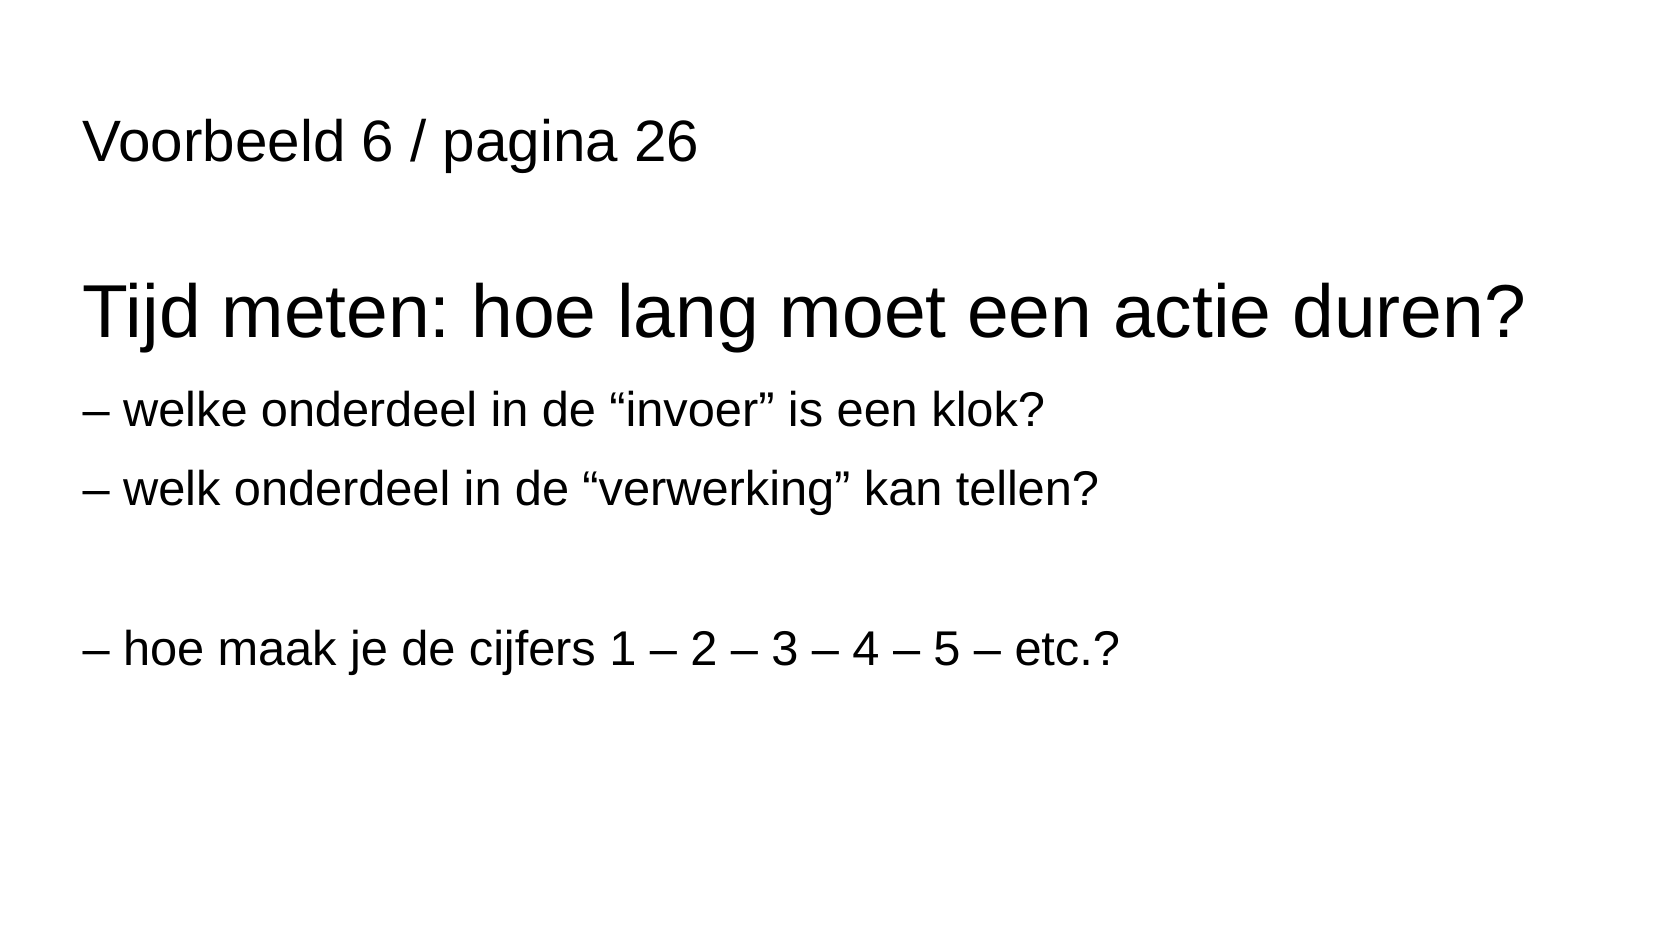

# Voorbeeld 6 / pagina 26 Tijd meten: hoe lang moet een actie duren?
– welke onderdeel in de “invoer” is een klok?
– welk onderdeel in de “verwerking” kan tellen?
– hoe maak je de cijfers 1 – 2 – 3 – 4 – 5 – etc.?